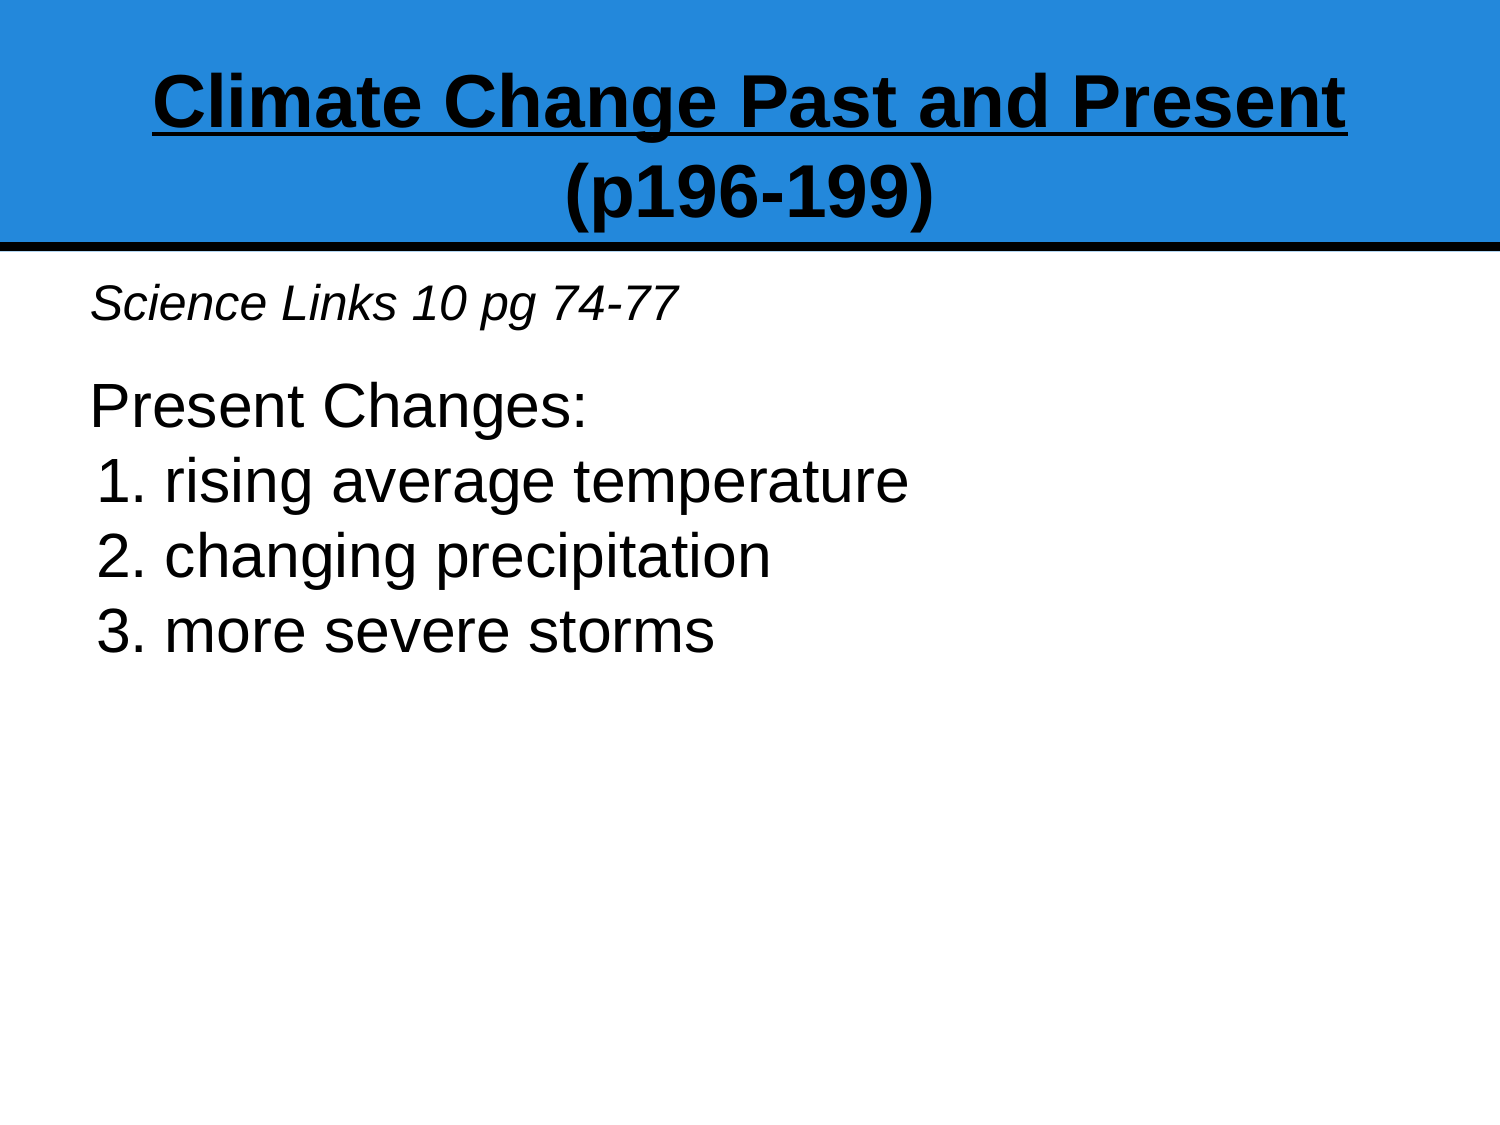

Climate Change Past and Present
(p196-199)
Science Links 10 pg 74-77
Present Changes:
rising average temperature
changing precipitation
more severe storms